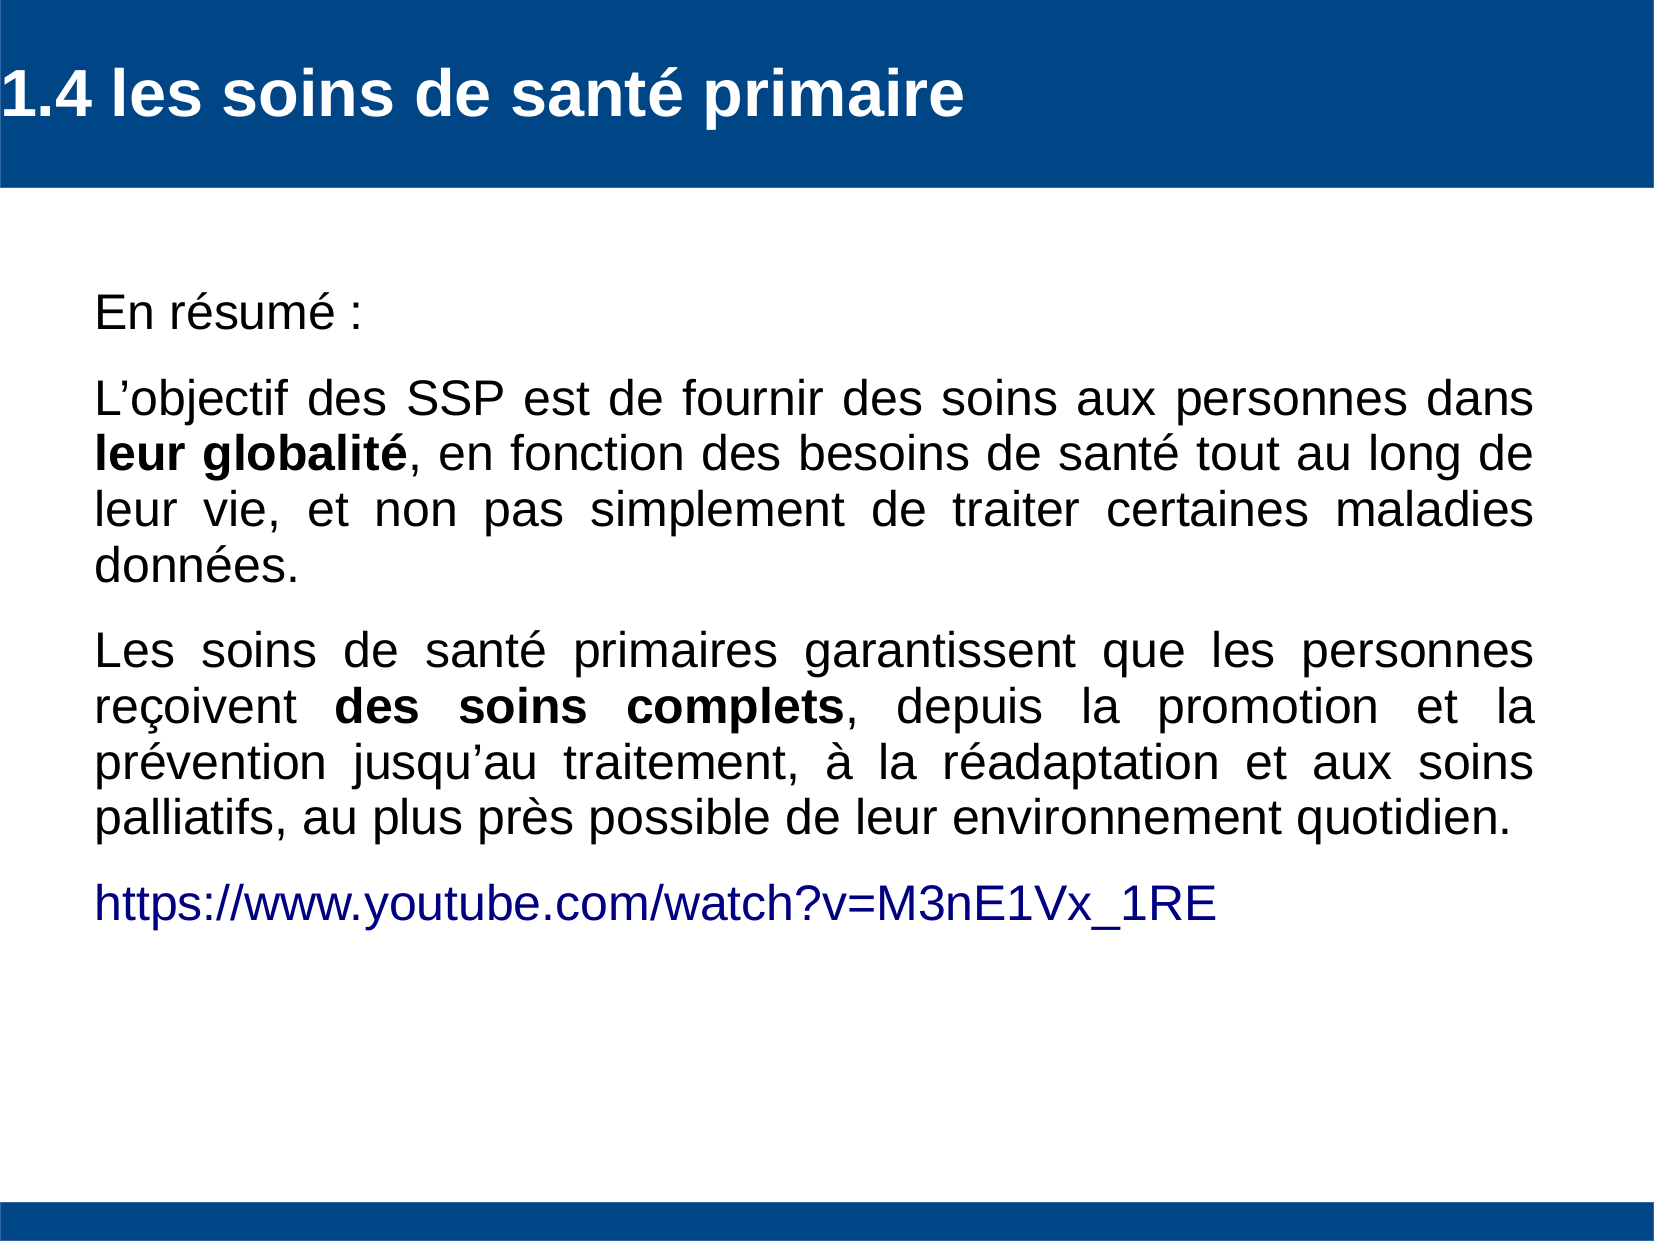

# 1.4 les soins de santé primaire
En résumé :
L’objectif des SSP est de fournir des soins aux personnes dans leur globalité, en fonction des besoins de santé tout au long de leur vie, et non pas simplement de traiter certaines maladies données.
Les soins de santé primaires garantissent que les personnes reçoivent des soins complets, depuis la promotion et la prévention jusqu’au traitement, à la réadaptation et aux soins palliatifs, au plus près possible de leur environnement quotidien.
https://www.youtube.com/watch?v=M3nE1Vx_1RE